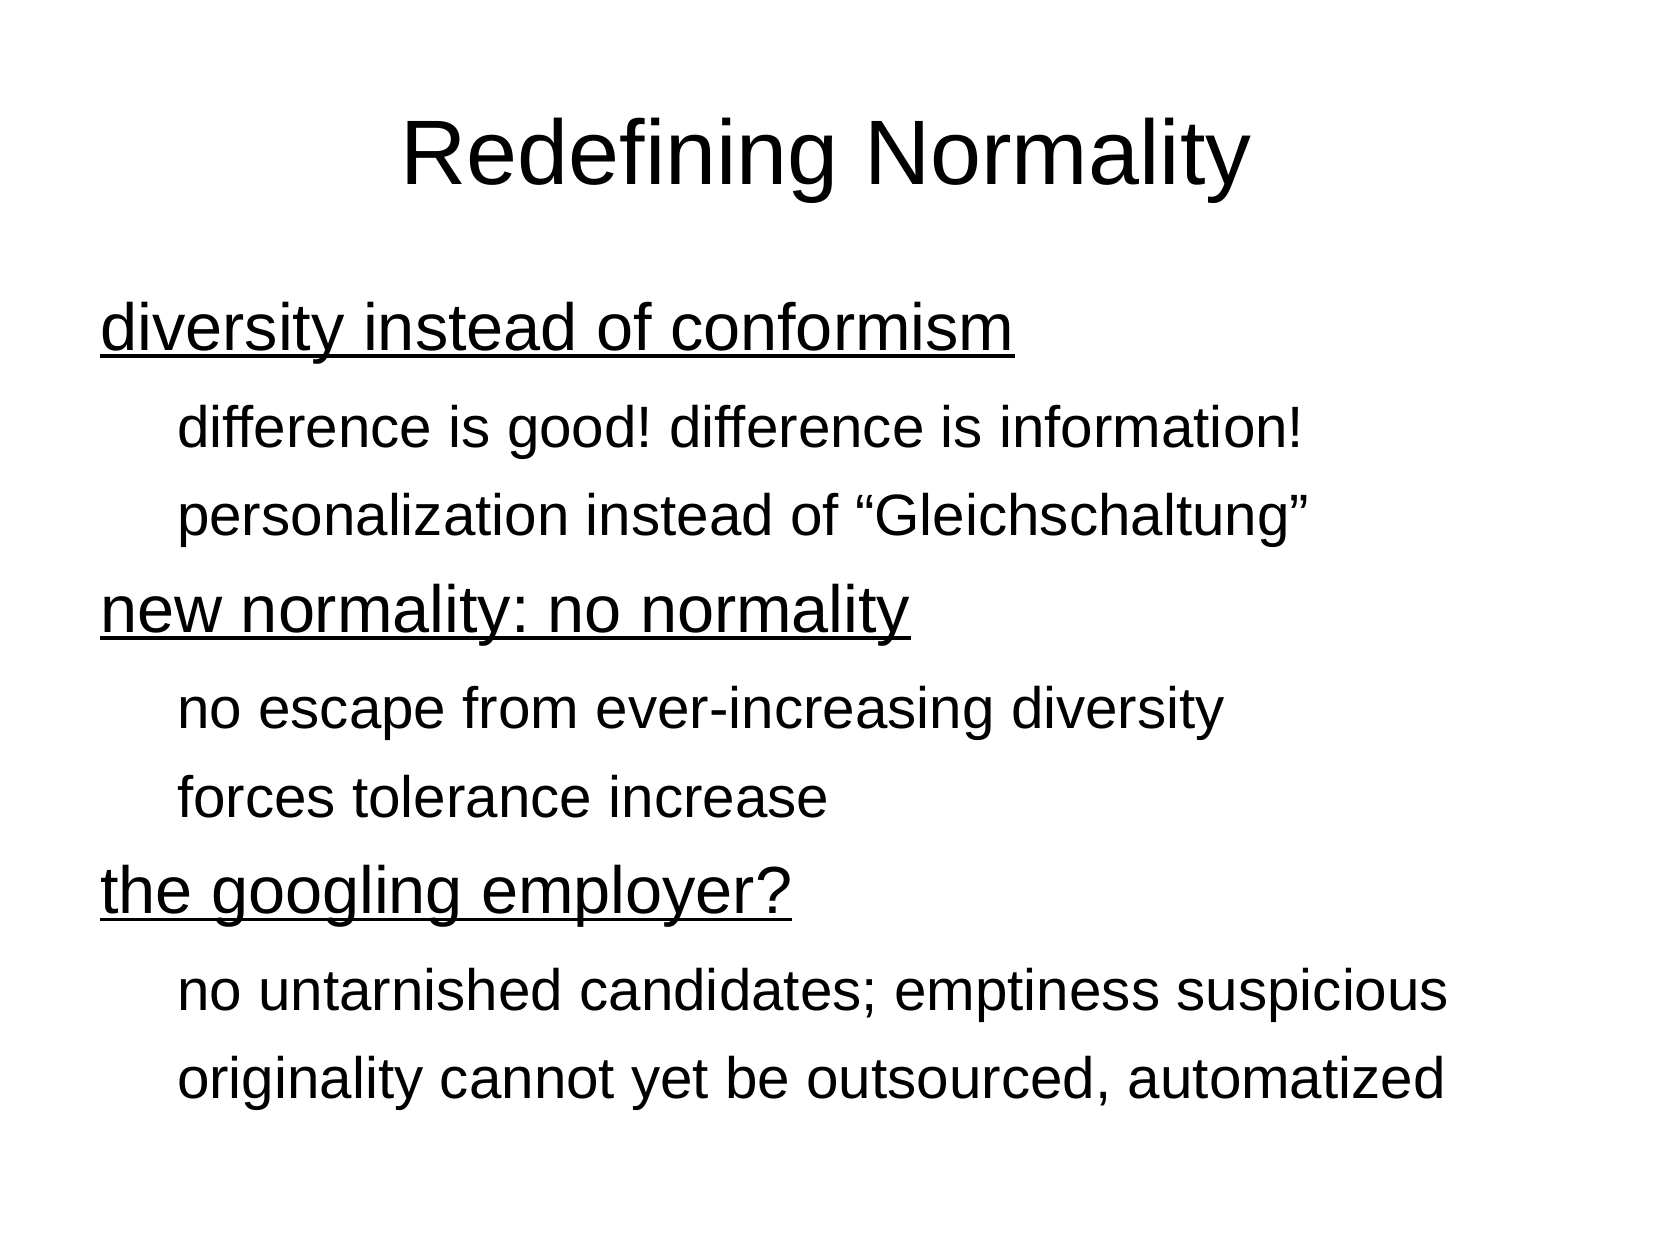

# Redefining Normality
diversity instead of conformism
difference is good! difference is information!
personalization instead of “Gleichschaltung”
new normality: no normality
no escape from ever-increasing diversity
forces tolerance increase
the googling employer?
no untarnished candidates; emptiness suspicious
originality cannot yet be outsourced, automatized